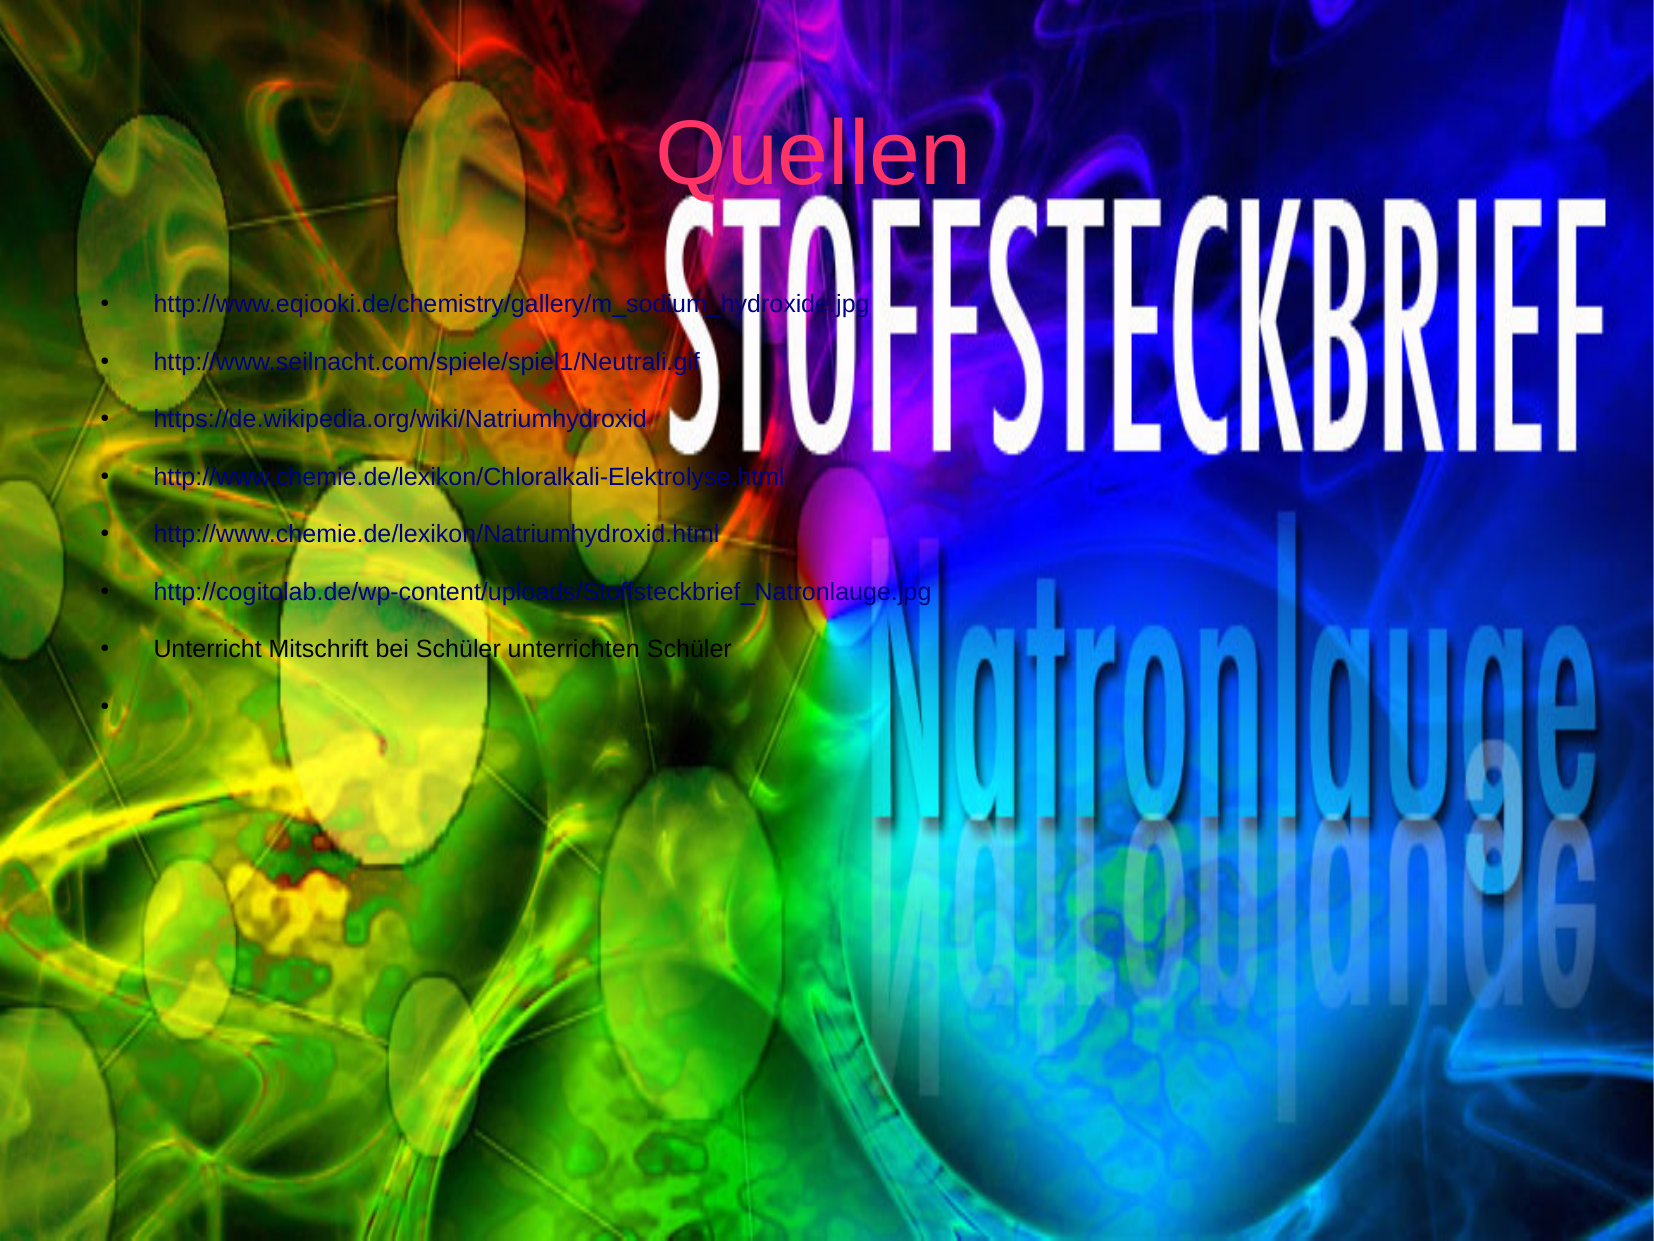

# Quellen
http://www.eqiooki.de/chemistry/gallery/m_sodium_hydroxide.jpg
http://www.seilnacht.com/spiele/spiel1/Neutrali.gif
https://de.wikipedia.org/wiki/Natriumhydroxid
http://www.chemie.de/lexikon/Chloralkali-Elektrolyse.html
http://www.chemie.de/lexikon/Natriumhydroxid.html
http://cogitolab.de/wp-content/uploads/Stoffsteckbrief_Natronlauge.jpg
Unterricht Mitschrift bei Schüler unterrichten Schüler